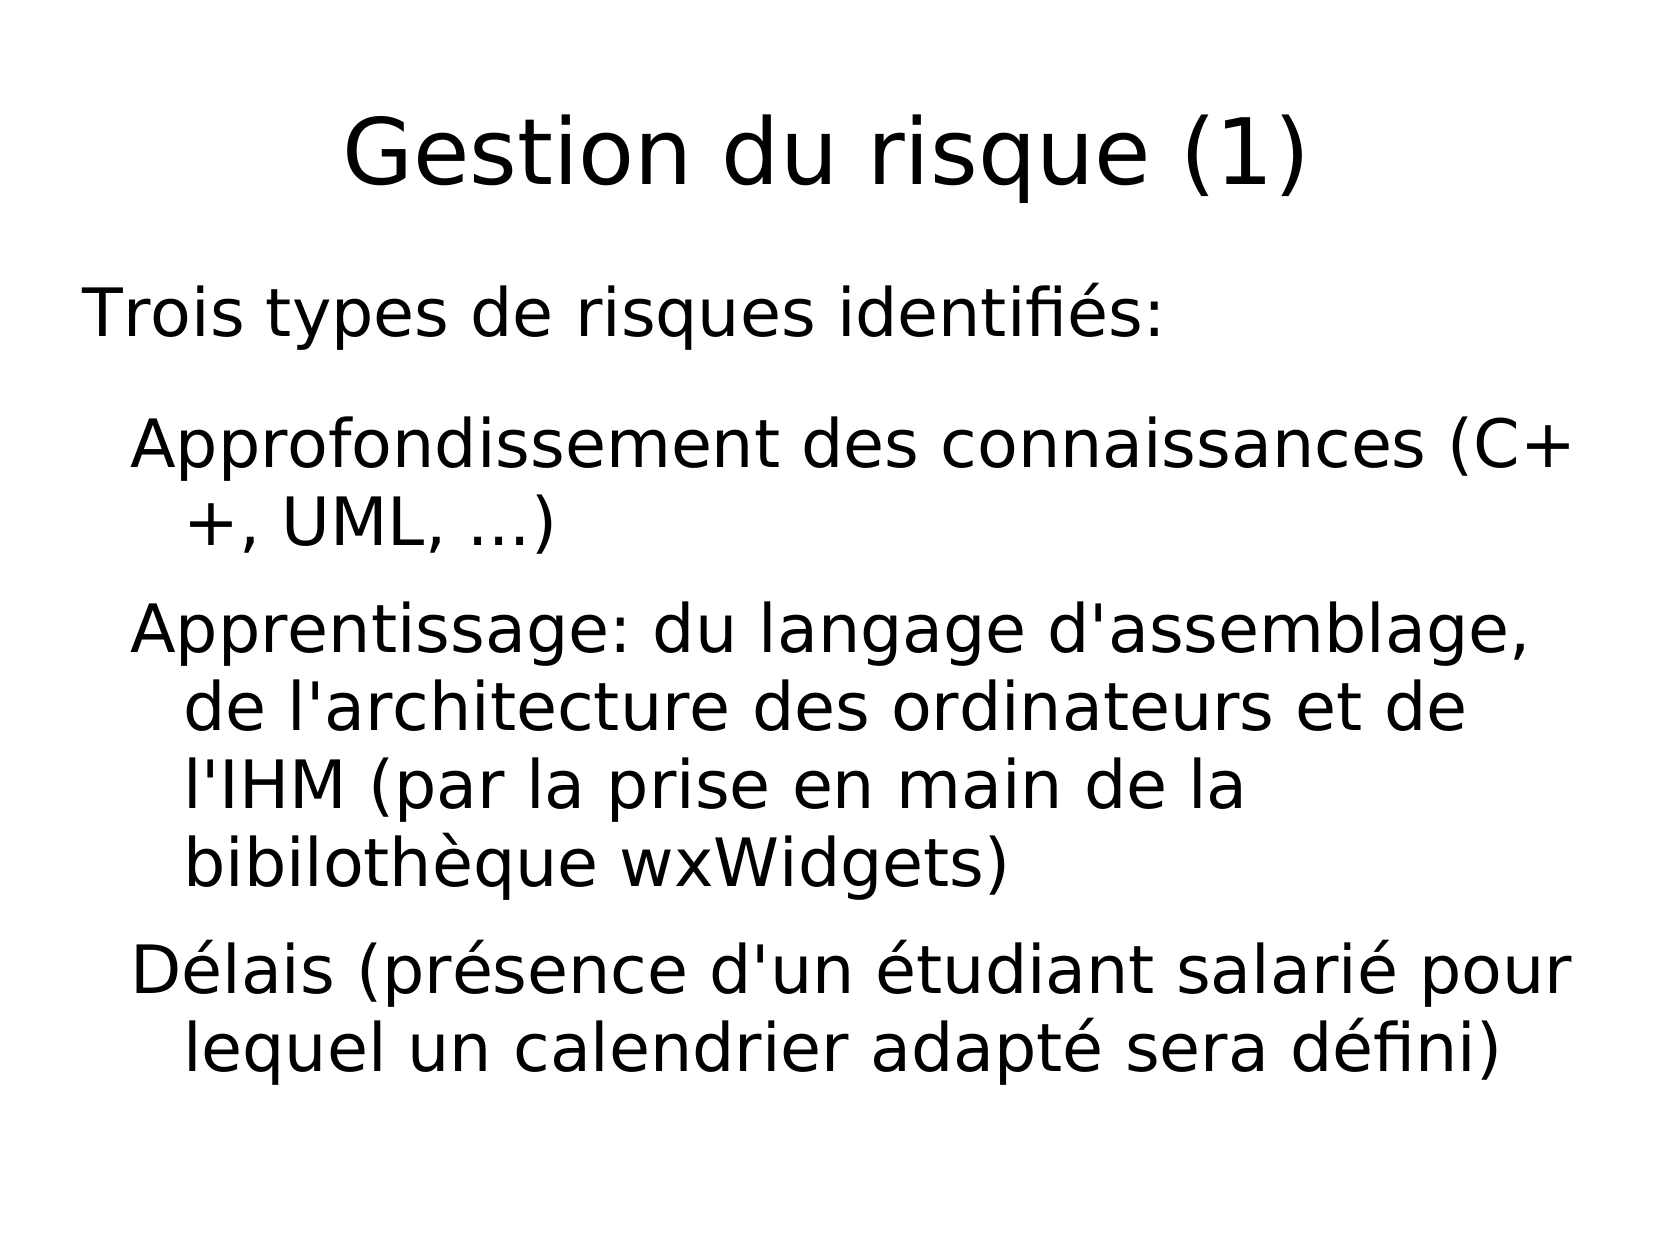

# Gestion du risque (1)
Trois types de risques identifiés:
Approfondissement des connaissances (C++, UML, ...)
Apprentissage: du langage d'assemblage, de l'architecture des ordinateurs et de l'IHM (par la prise en main de la bibilothèque wxWidgets)
Délais (présence d'un étudiant salarié pour lequel un calendrier adapté sera défini)